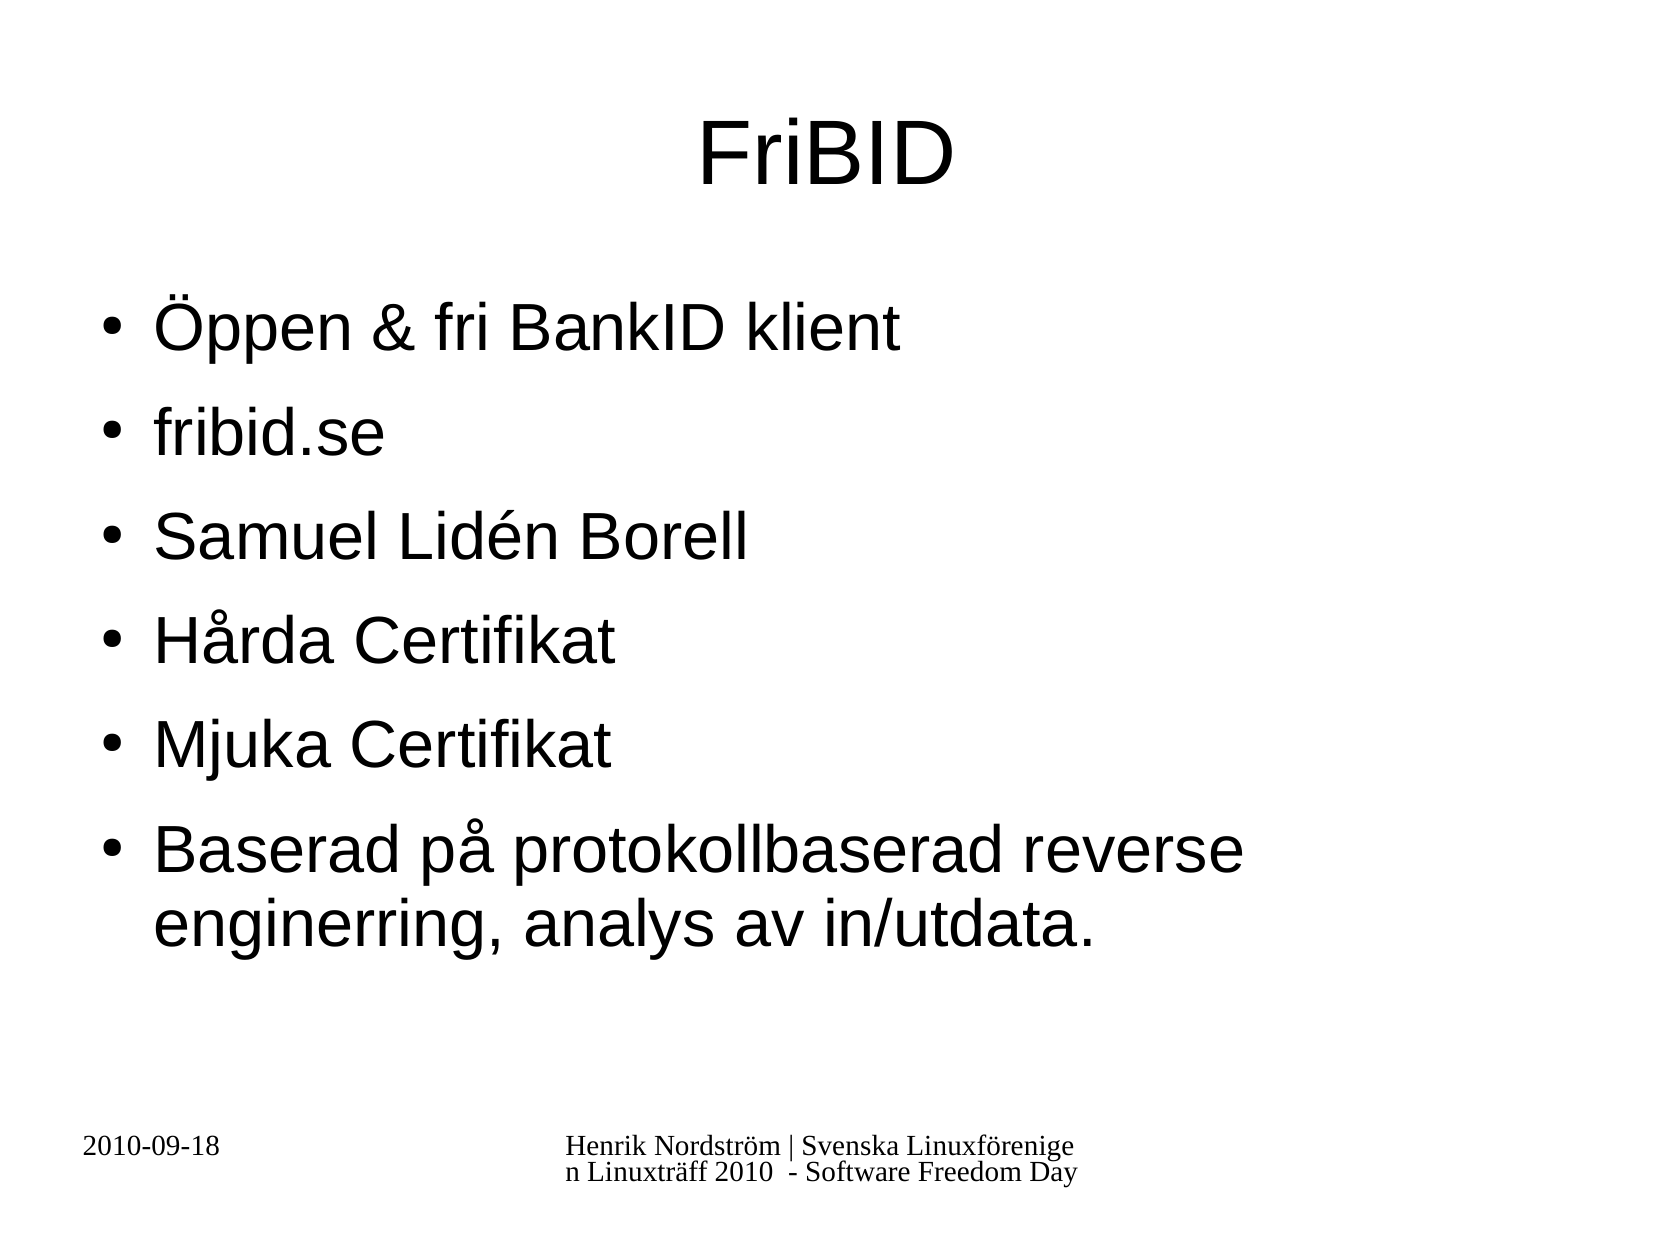

# FriBID
Öppen & fri BankID klient
fribid.se
Samuel Lidén Borell
Hårda Certifikat
Mjuka Certifikat
Baserad på protokollbaserad reverse enginerring, analys av in/utdata.
2010-09-18
Henrik Nordström | Svenska Linuxförenigen Linuxträff 2010 - Software Freedom Day